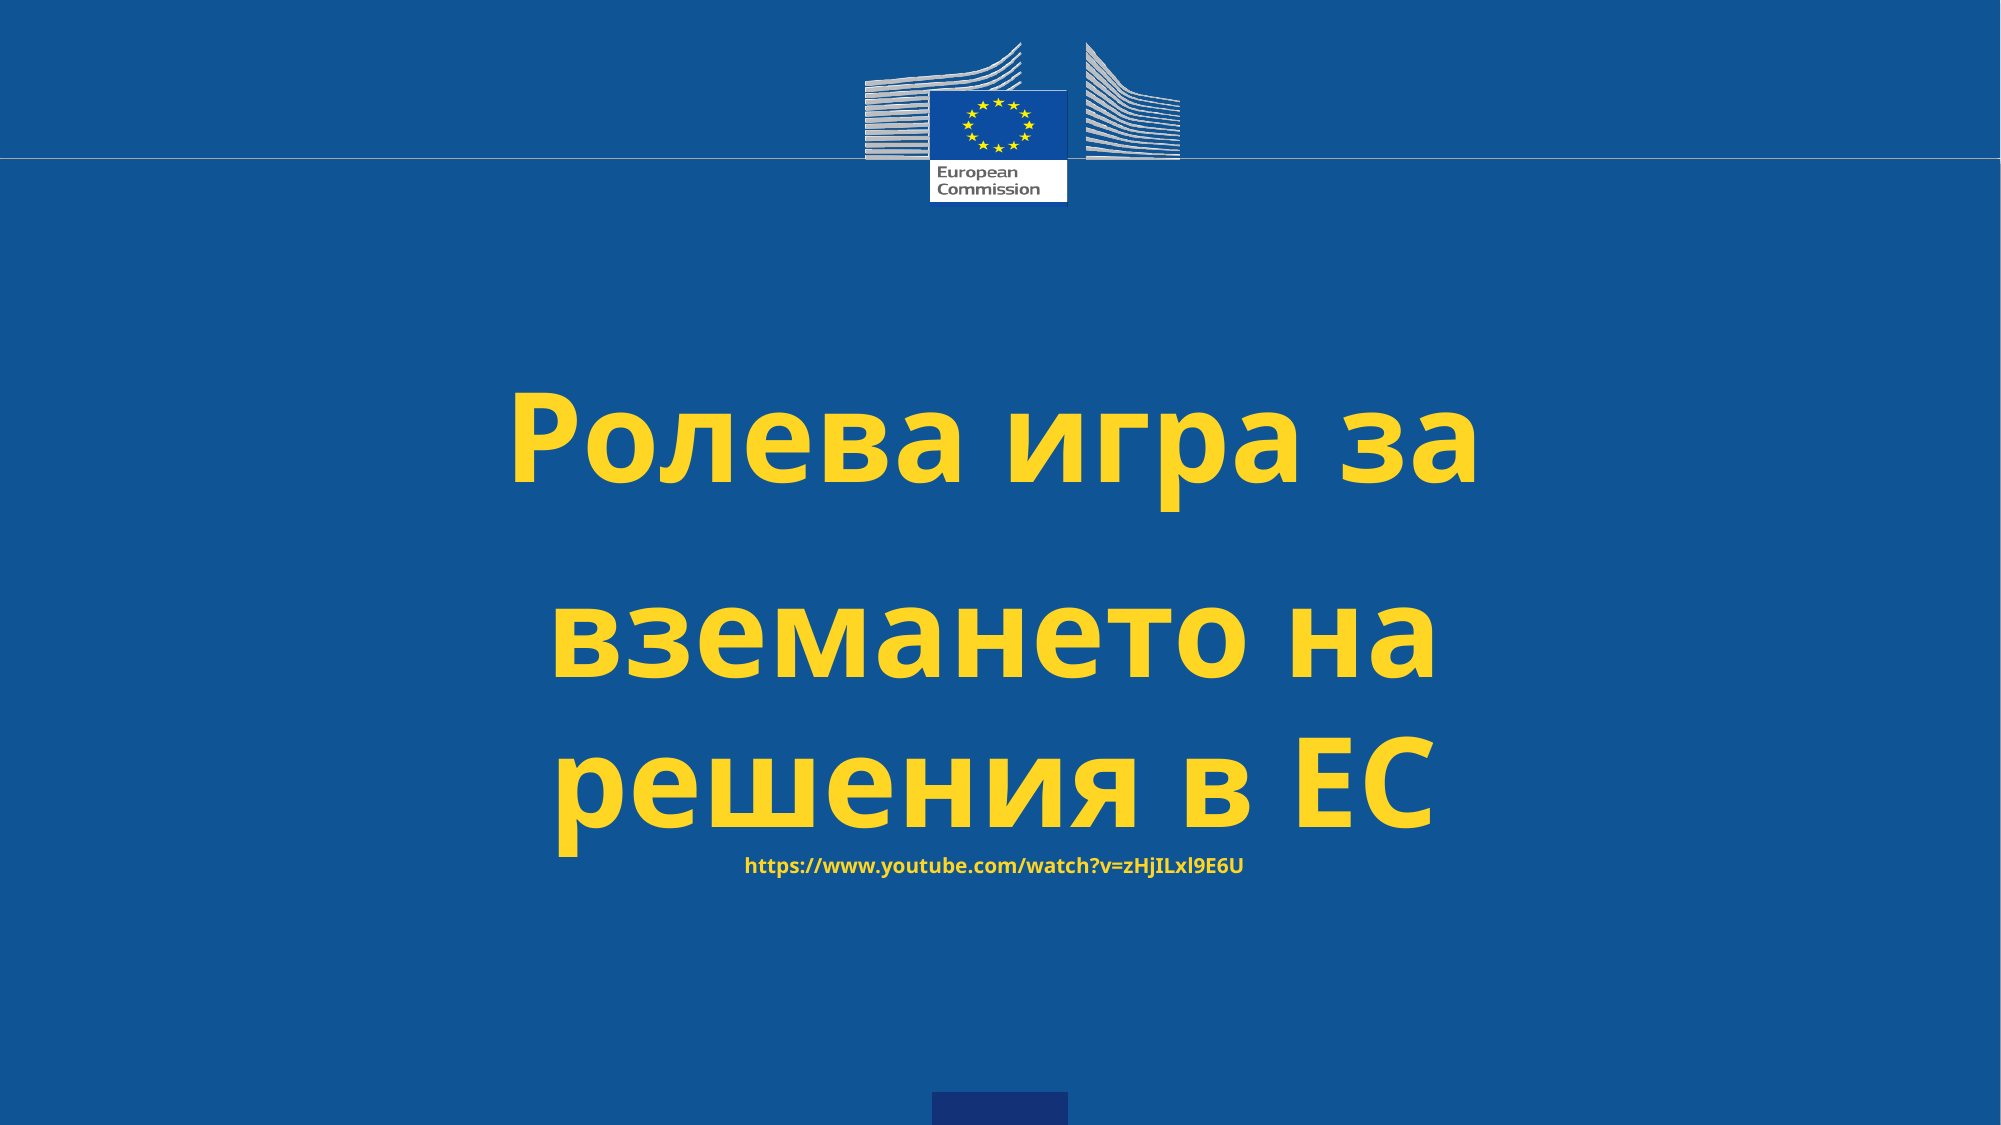

Ролева игра за
вземането на решения в ЕС
https://www.youtube.com/watch?v=zHjILxl9E6U